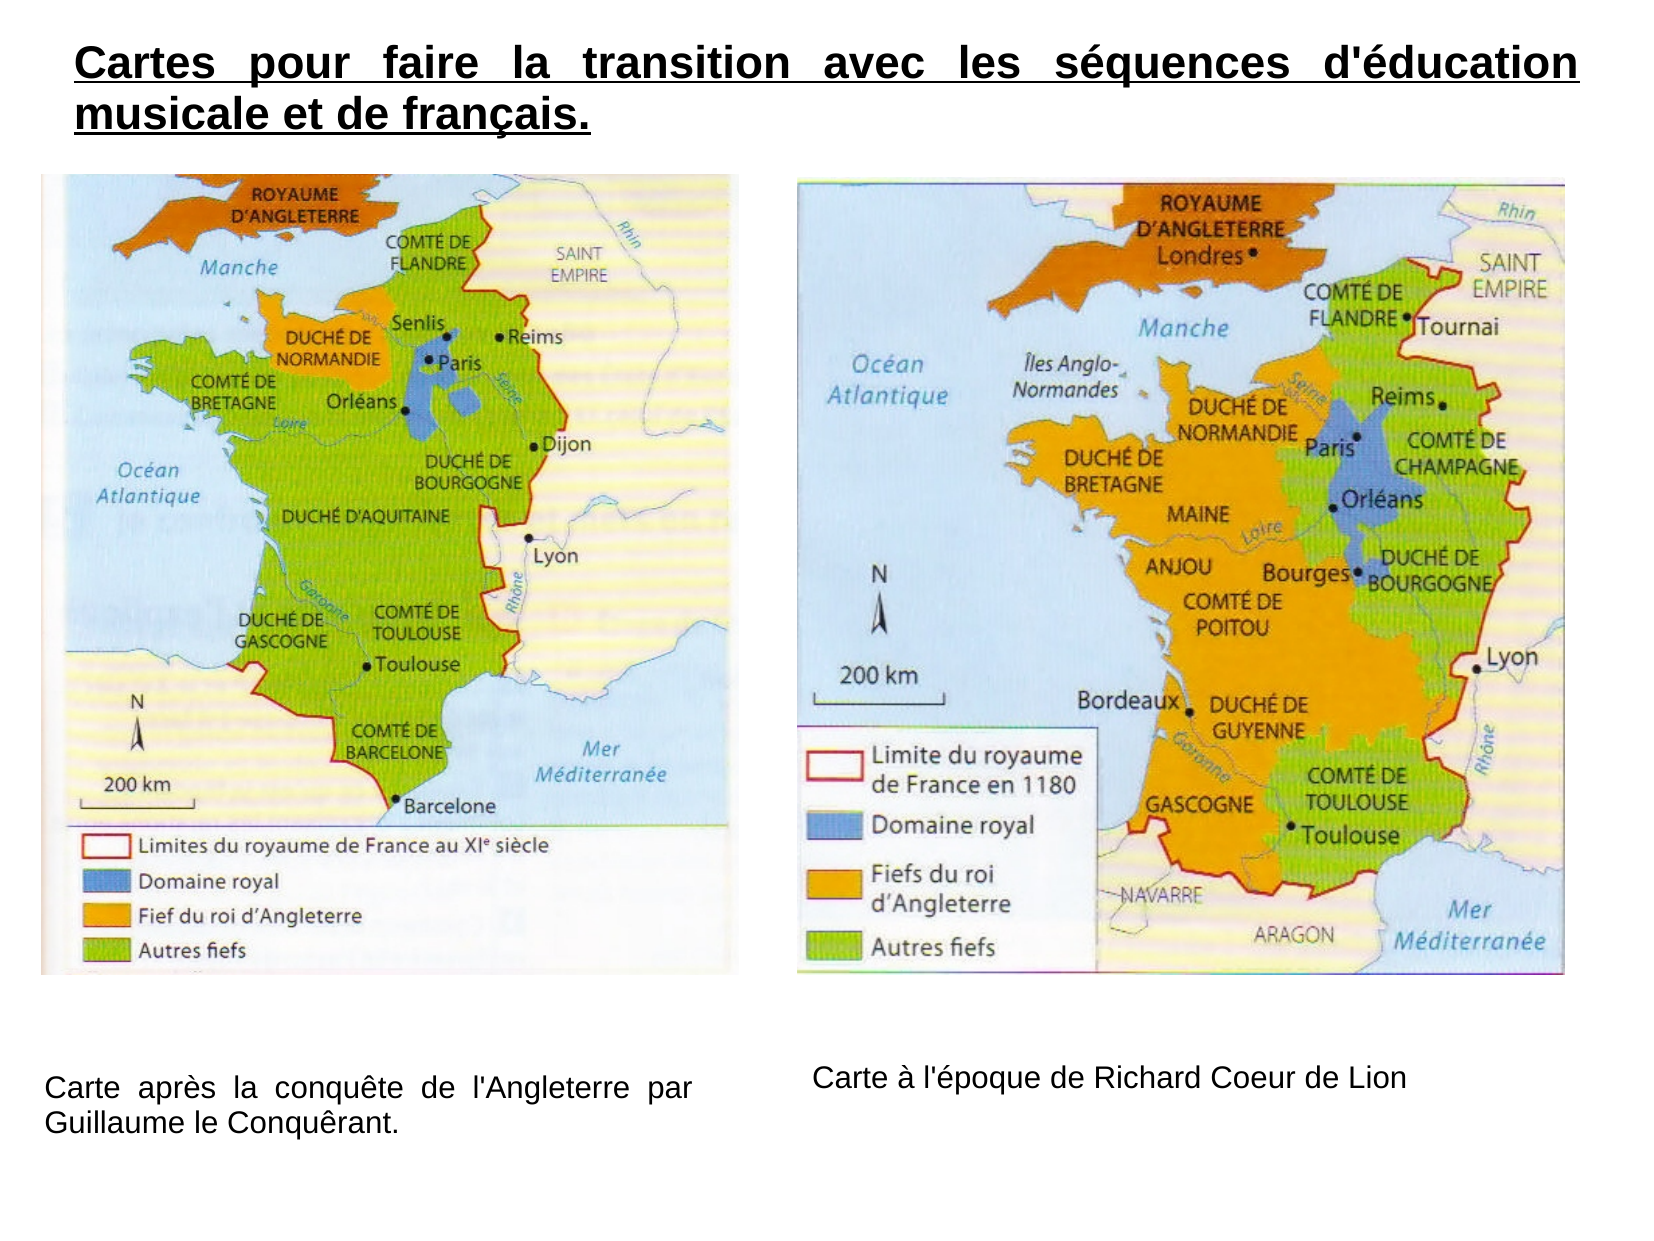

Cartes pour faire la transition avec les séquences d'éducation musicale et de français.
Carte à l'époque de Richard Coeur de Lion
Carte après la conquête de l'Angleterre par Guillaume le Conquêrant.